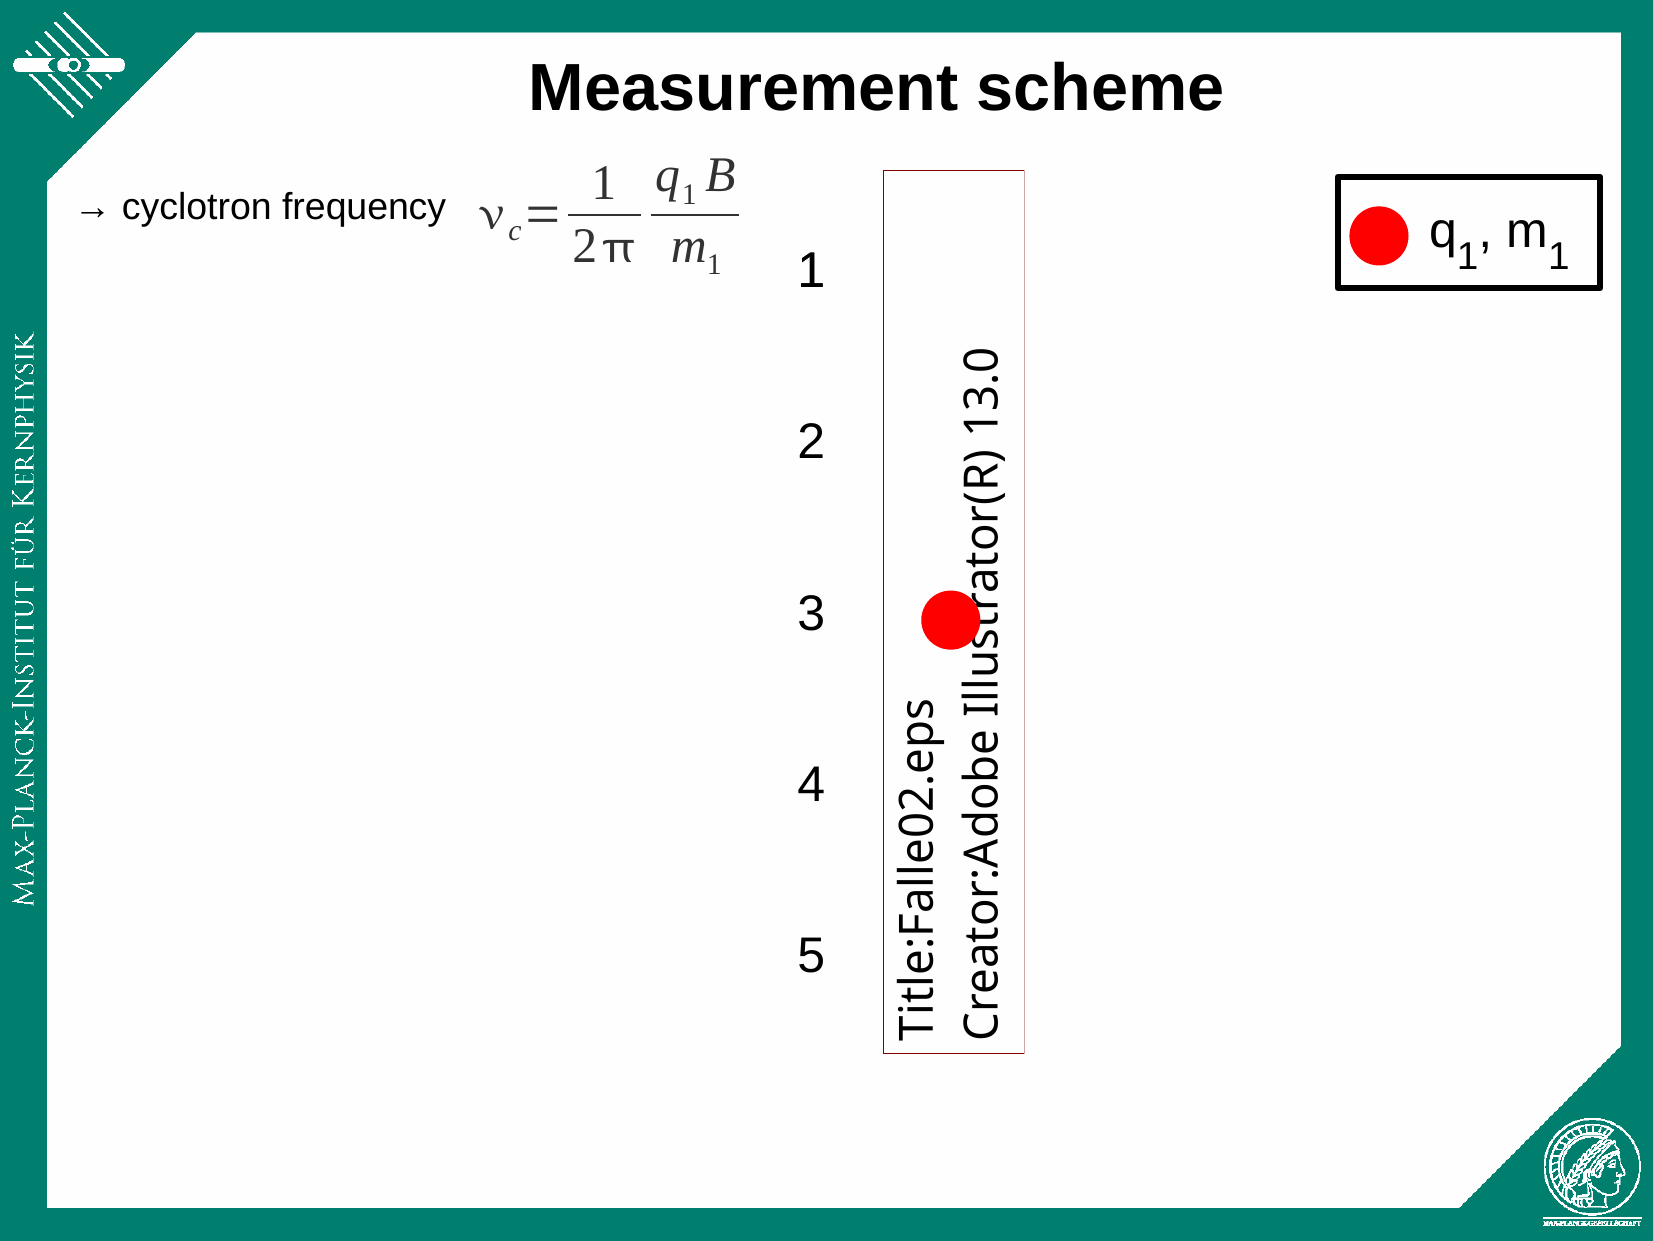

Measurement scheme
	q1, m1
→ cyclotron frequency
1
1
2
3
4
5